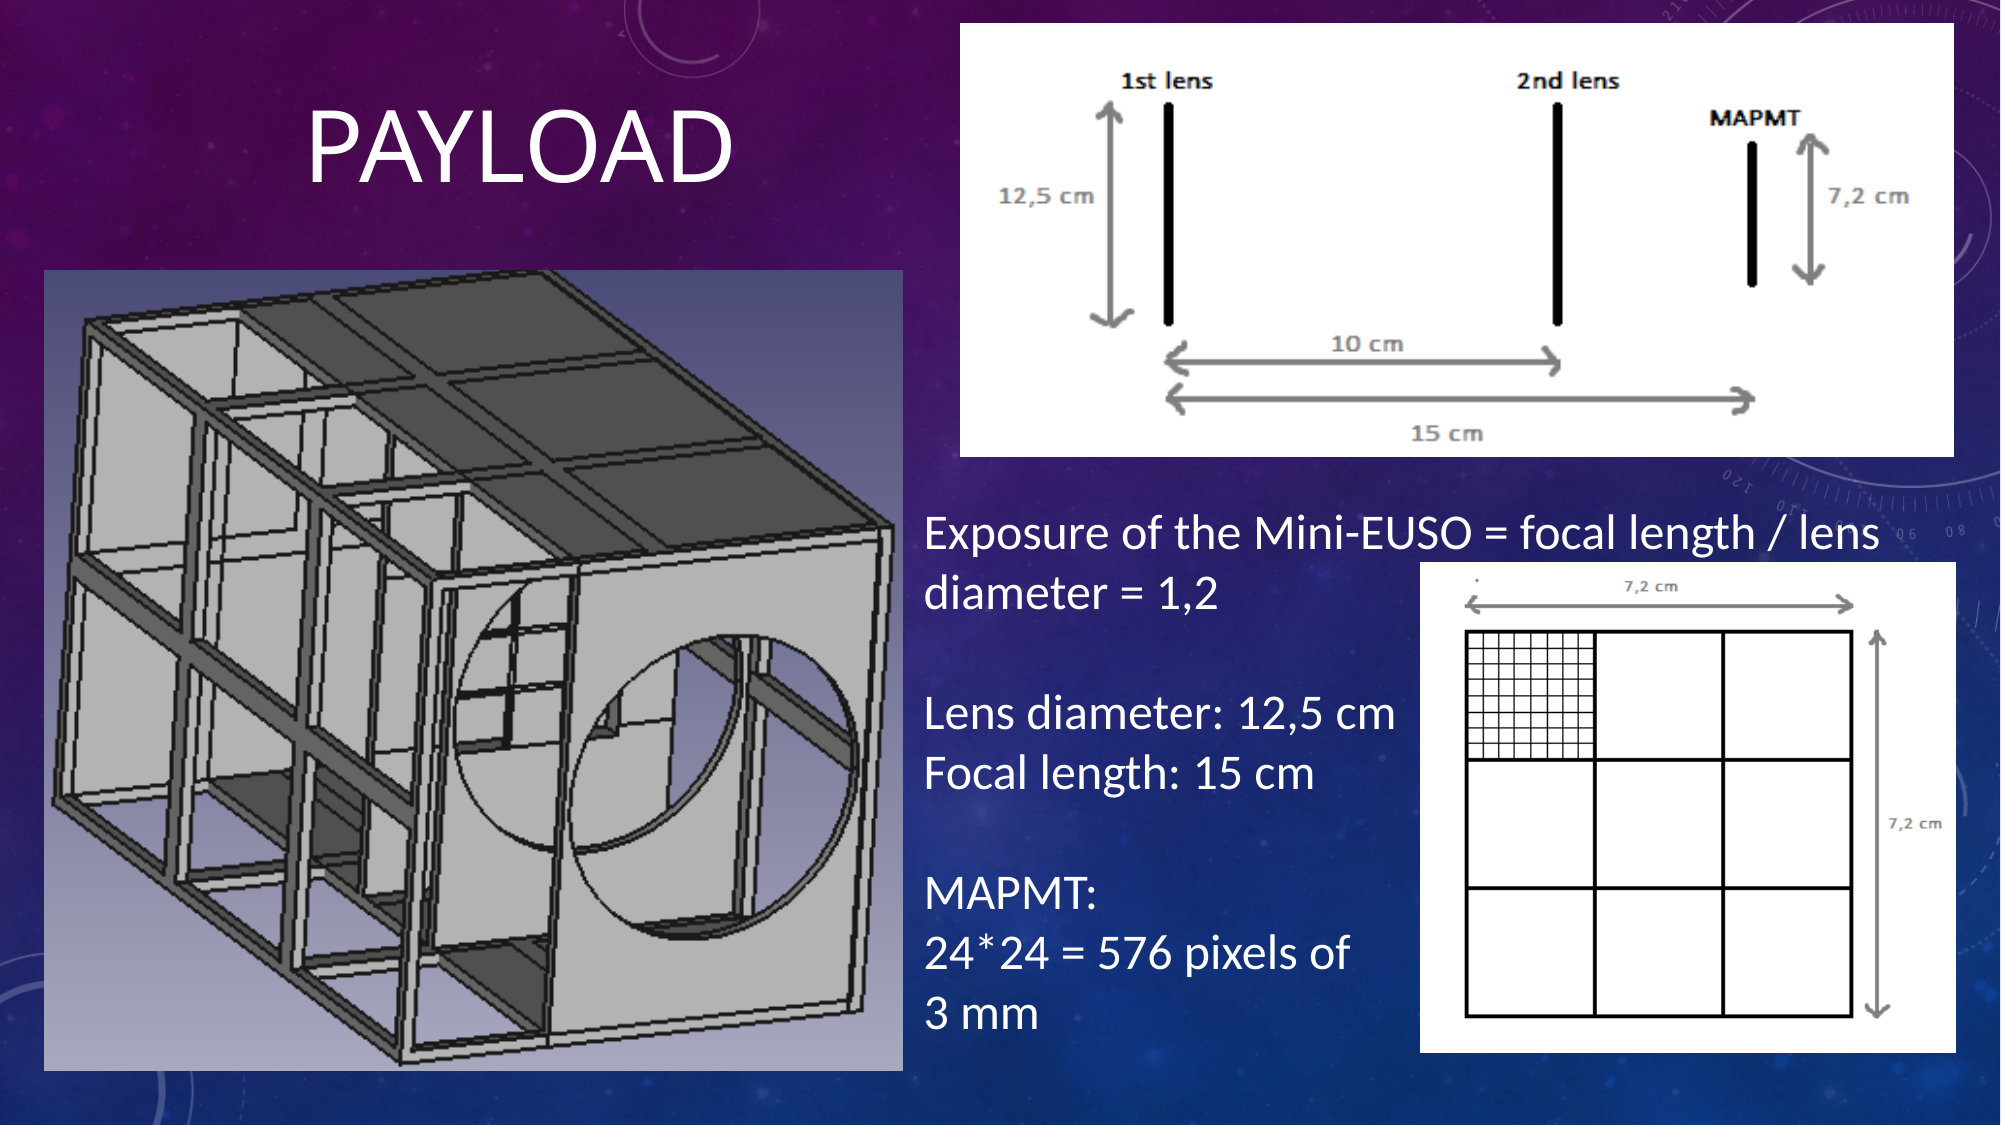

# Payload
Exposure of the Mini-EUSO = focal length / lens diameter = 1,2
Lens diameter: 12,5 cm
Focal length: 15 cm
MAPMT:
24*24 = 576 pixels of
3 mm